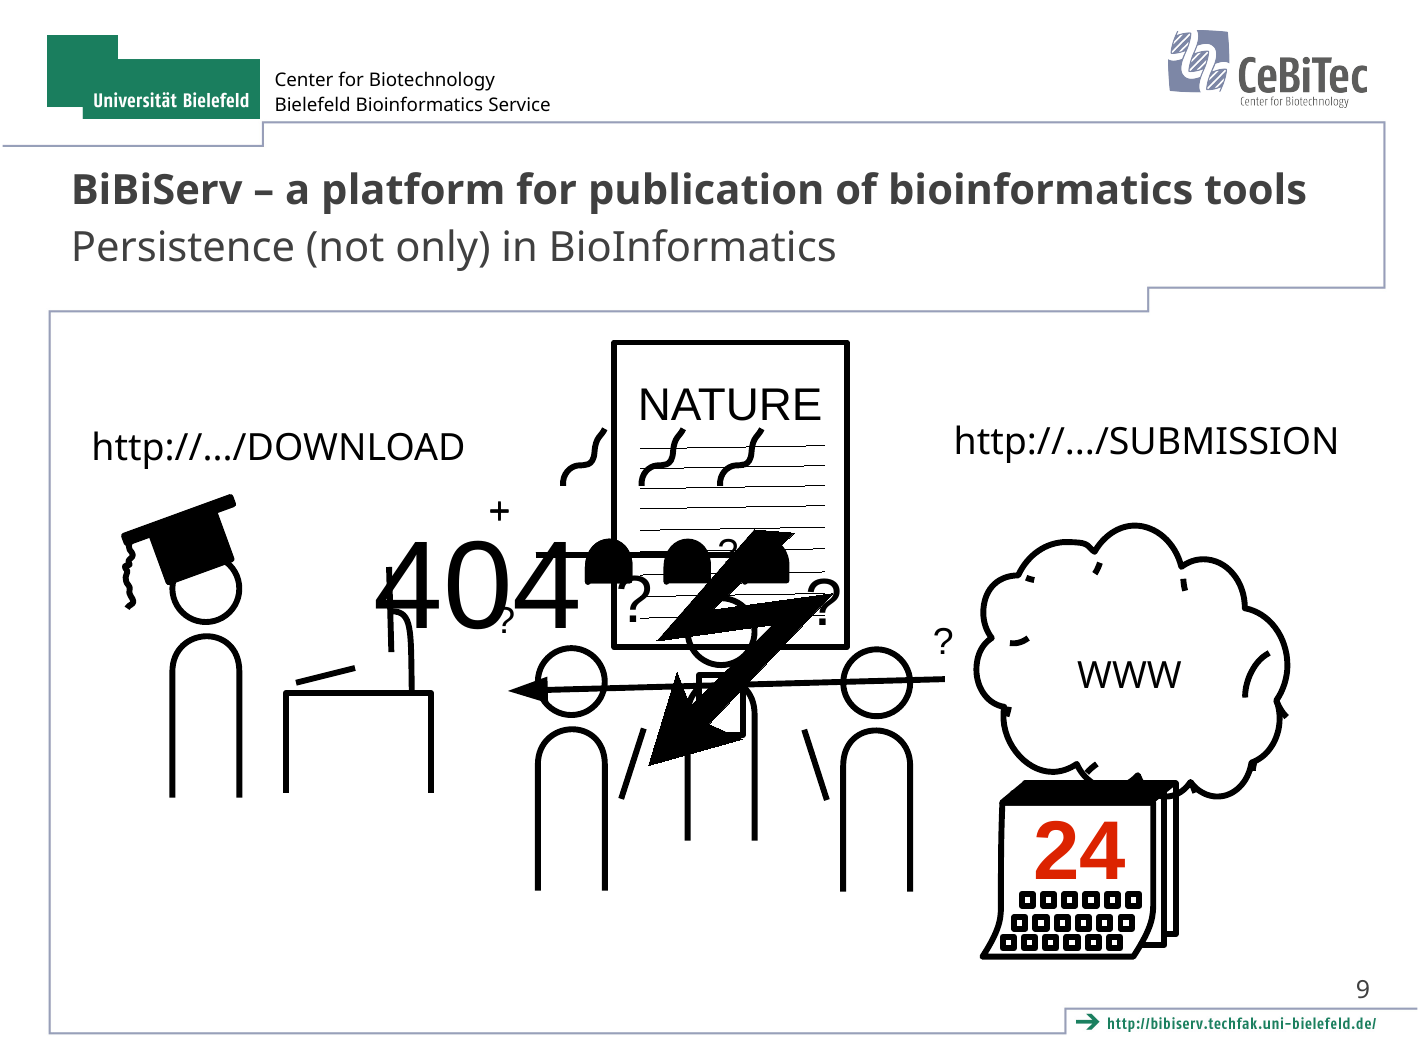

# BiBiServ – a platform for publication of bioinformatics tools Persistence (not only) in BioInformatics
NATURE
http://.../SUBMISSION
http://.../DOWNLOAD
+
+
404
?
?
?
?
?
WWW
24
9